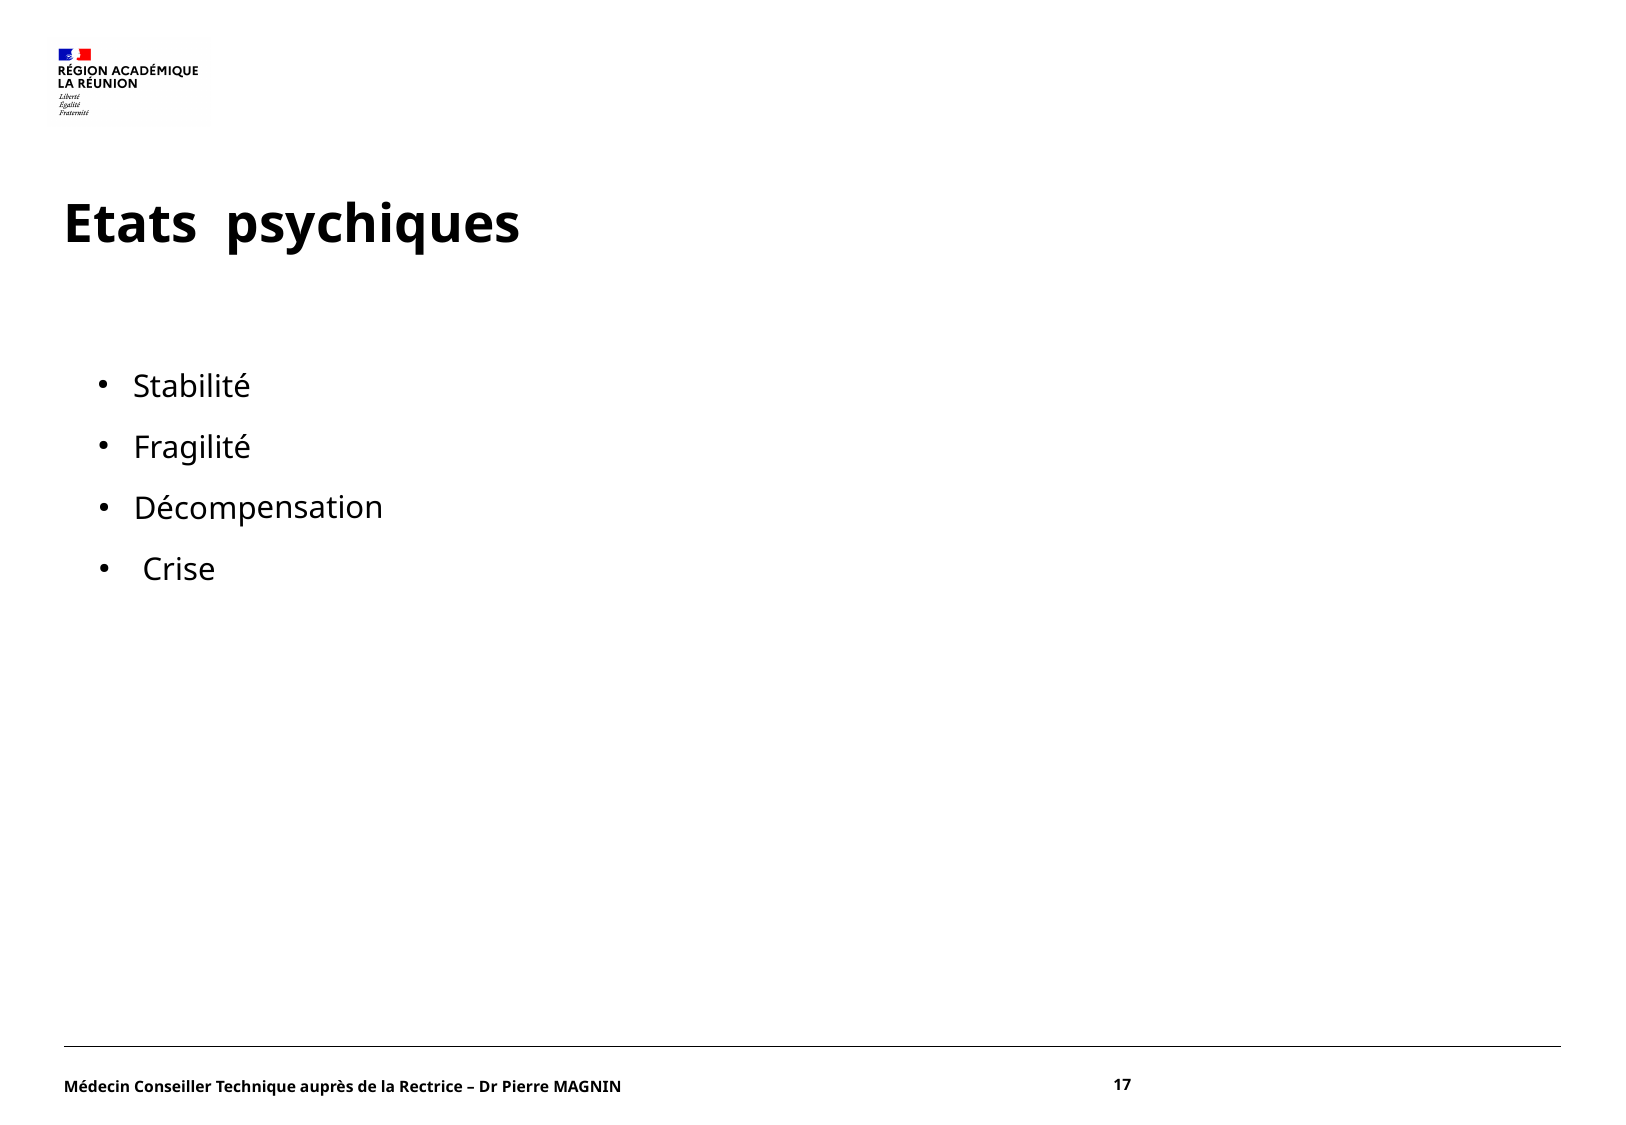

# Etats psychiques
Stabilité
Fragilité
Décompensation
 Crise
Médecin Conseiller Technique auprès de la Rectrice – Dr Pierre MAGNIN